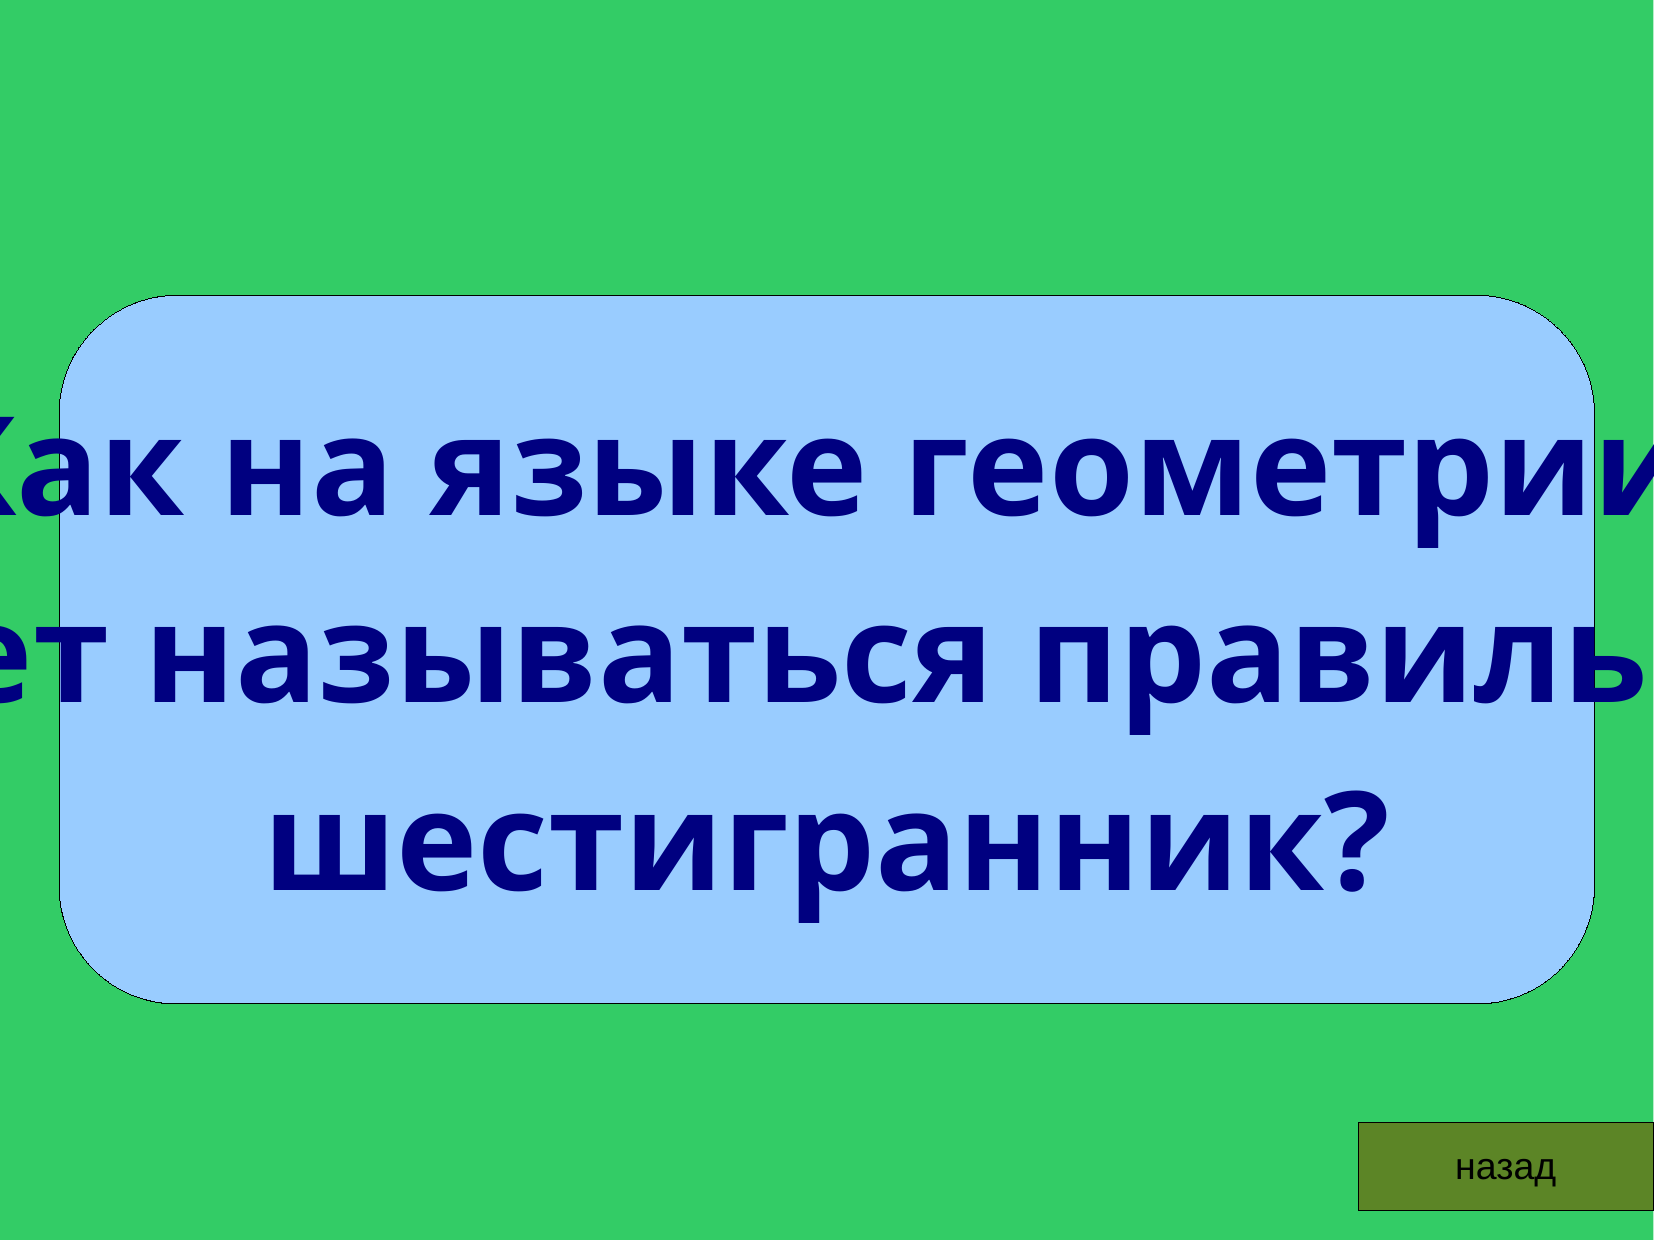

Как на языке геометрии
Будет называться правильный
шестигранник?
назад